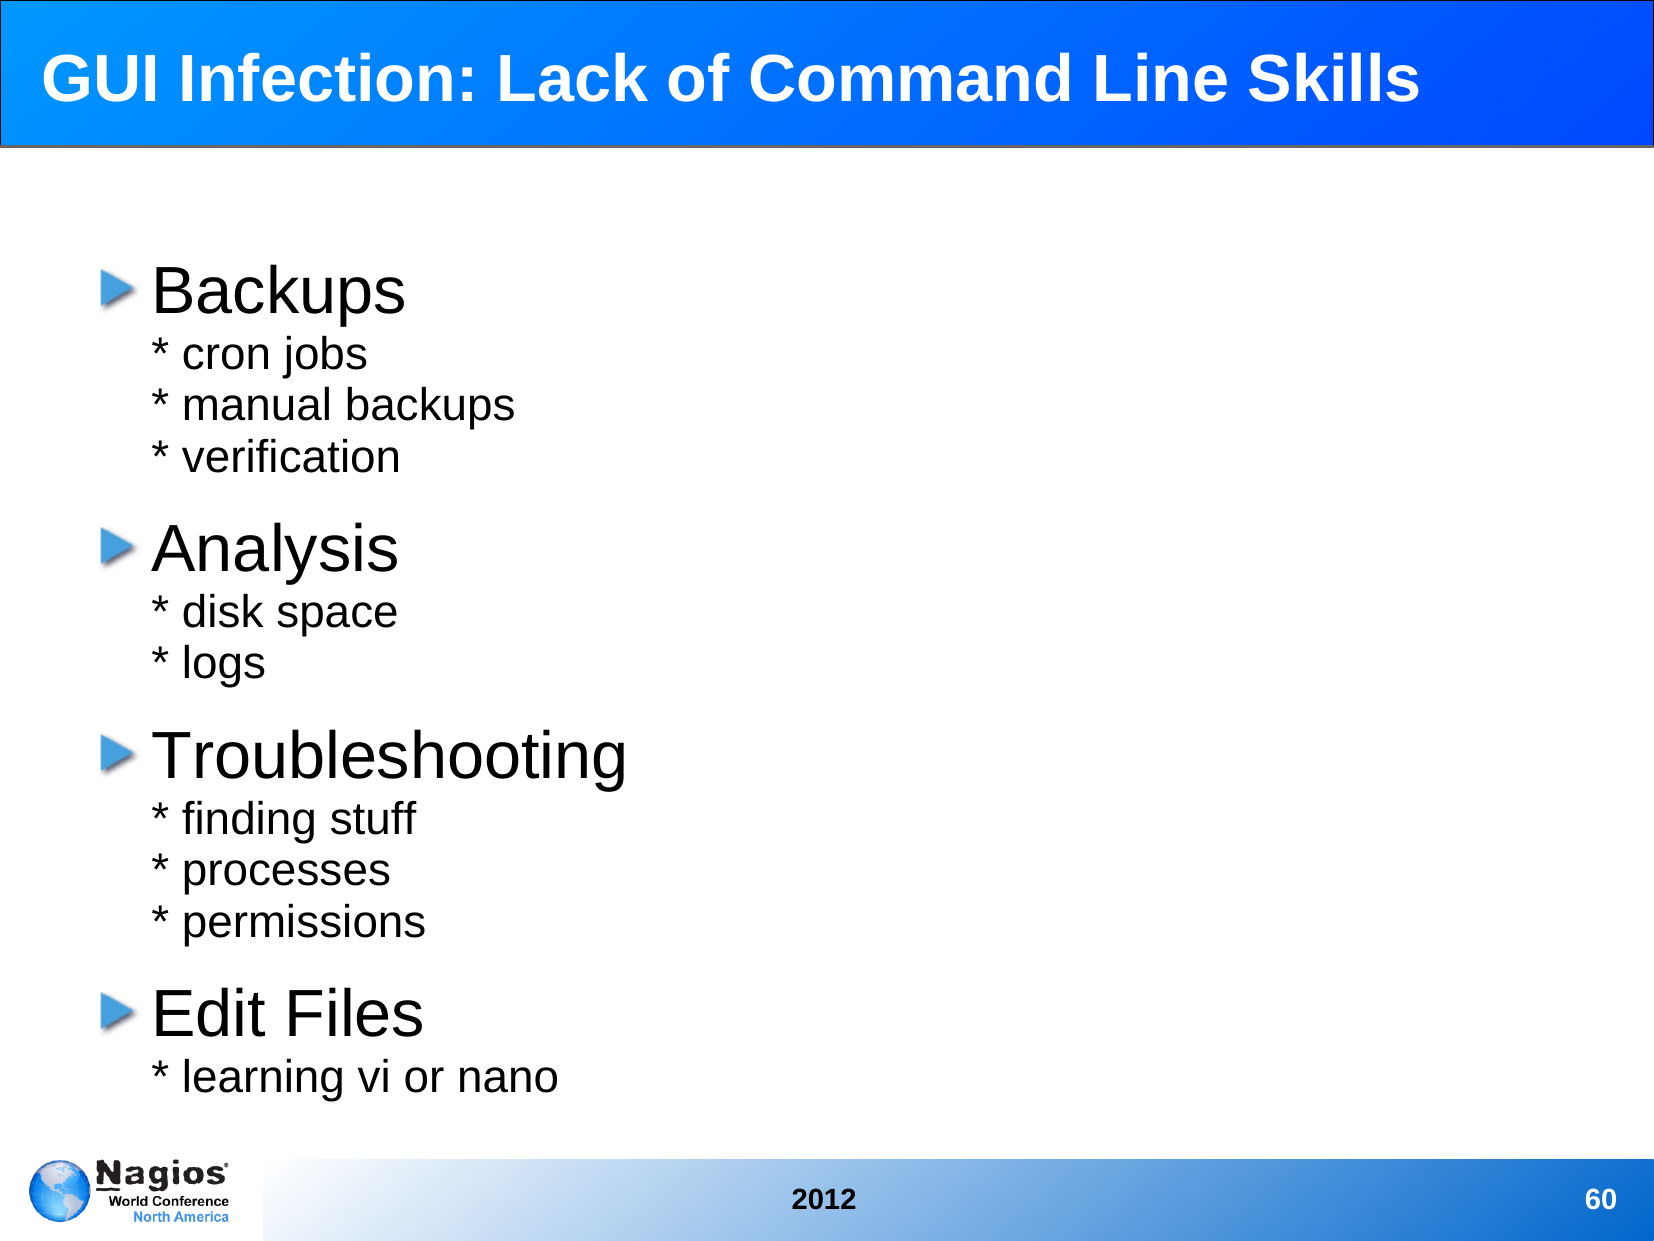

# GUI Infection: Lack of Command Line Skills
Backups
* cron jobs
* manual backups
* verification
Analysis
* disk space
* logs
Troubleshooting
* finding stuff
* processes
* permissions
Edit Files
* learning vi or nano
2011
60